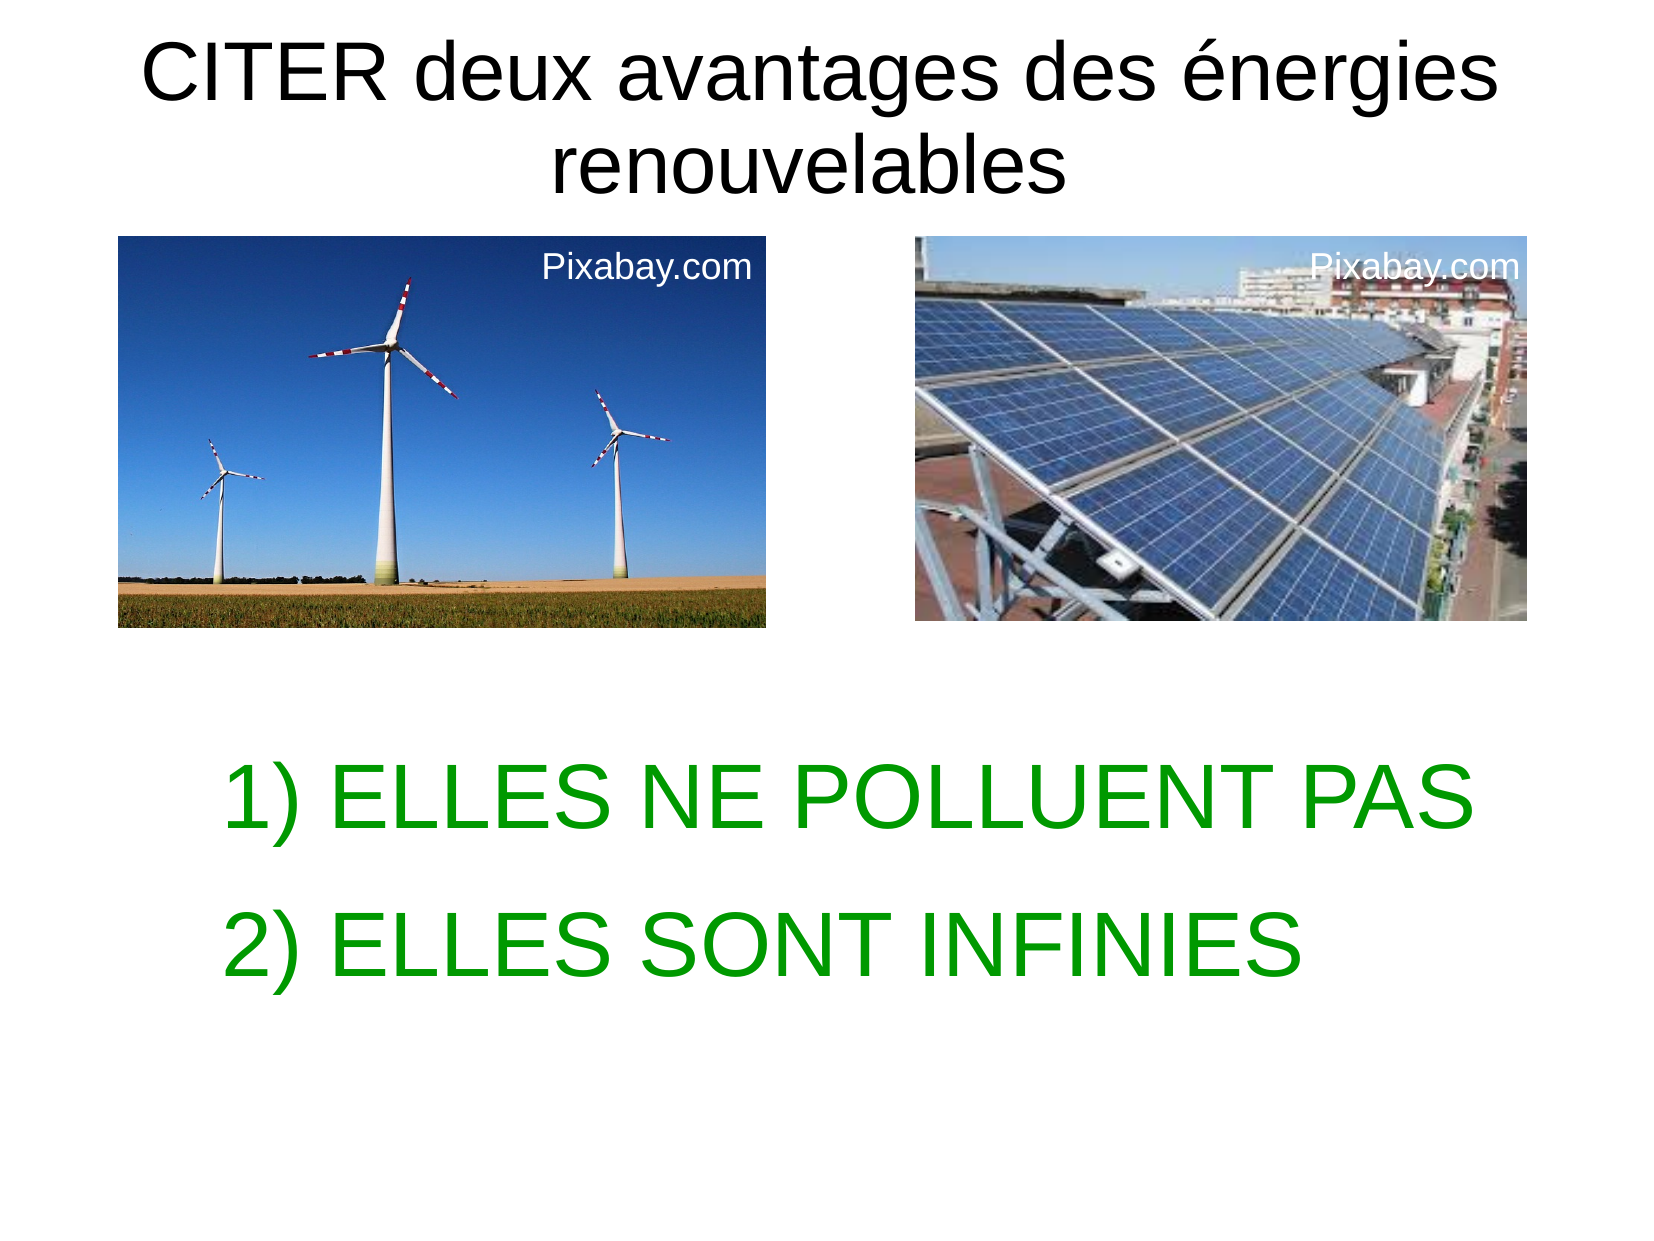

# CITER deux avantages des énergies renouvelables
Pixabay.com
Pixabay.com
1) ELLES NE POLLUENT PAS
2) ELLES SONT INFINIES